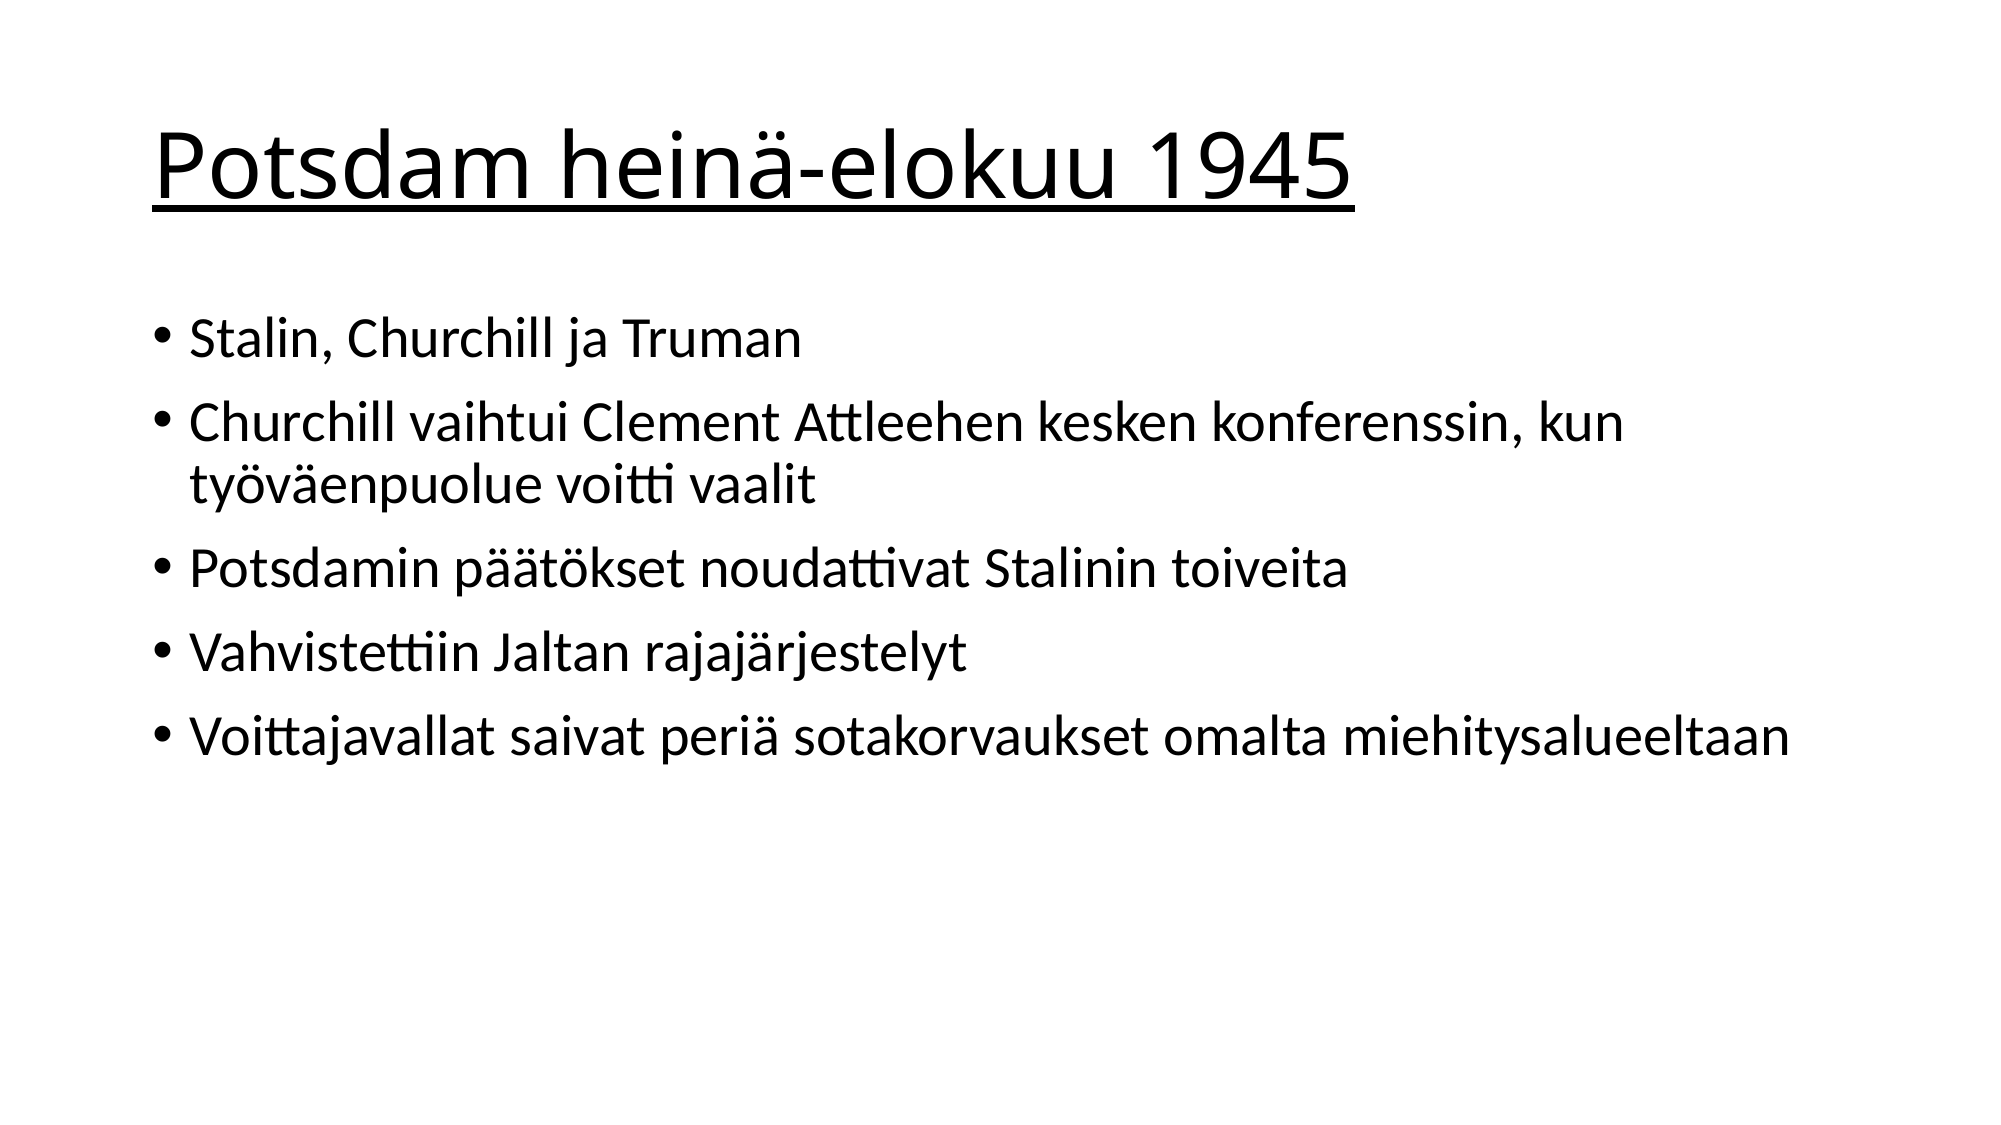

# Potsdam heinä-elokuu 1945
Stalin, Churchill ja Truman
Churchill vaihtui Clement Attleehen kesken konferenssin, kun työväenpuolue voitti vaalit
Potsdamin päätökset noudattivat Stalinin toiveita
Vahvistettiin Jaltan rajajärjestelyt
Voittajavallat saivat periä sotakorvaukset omalta miehitysalueeltaan